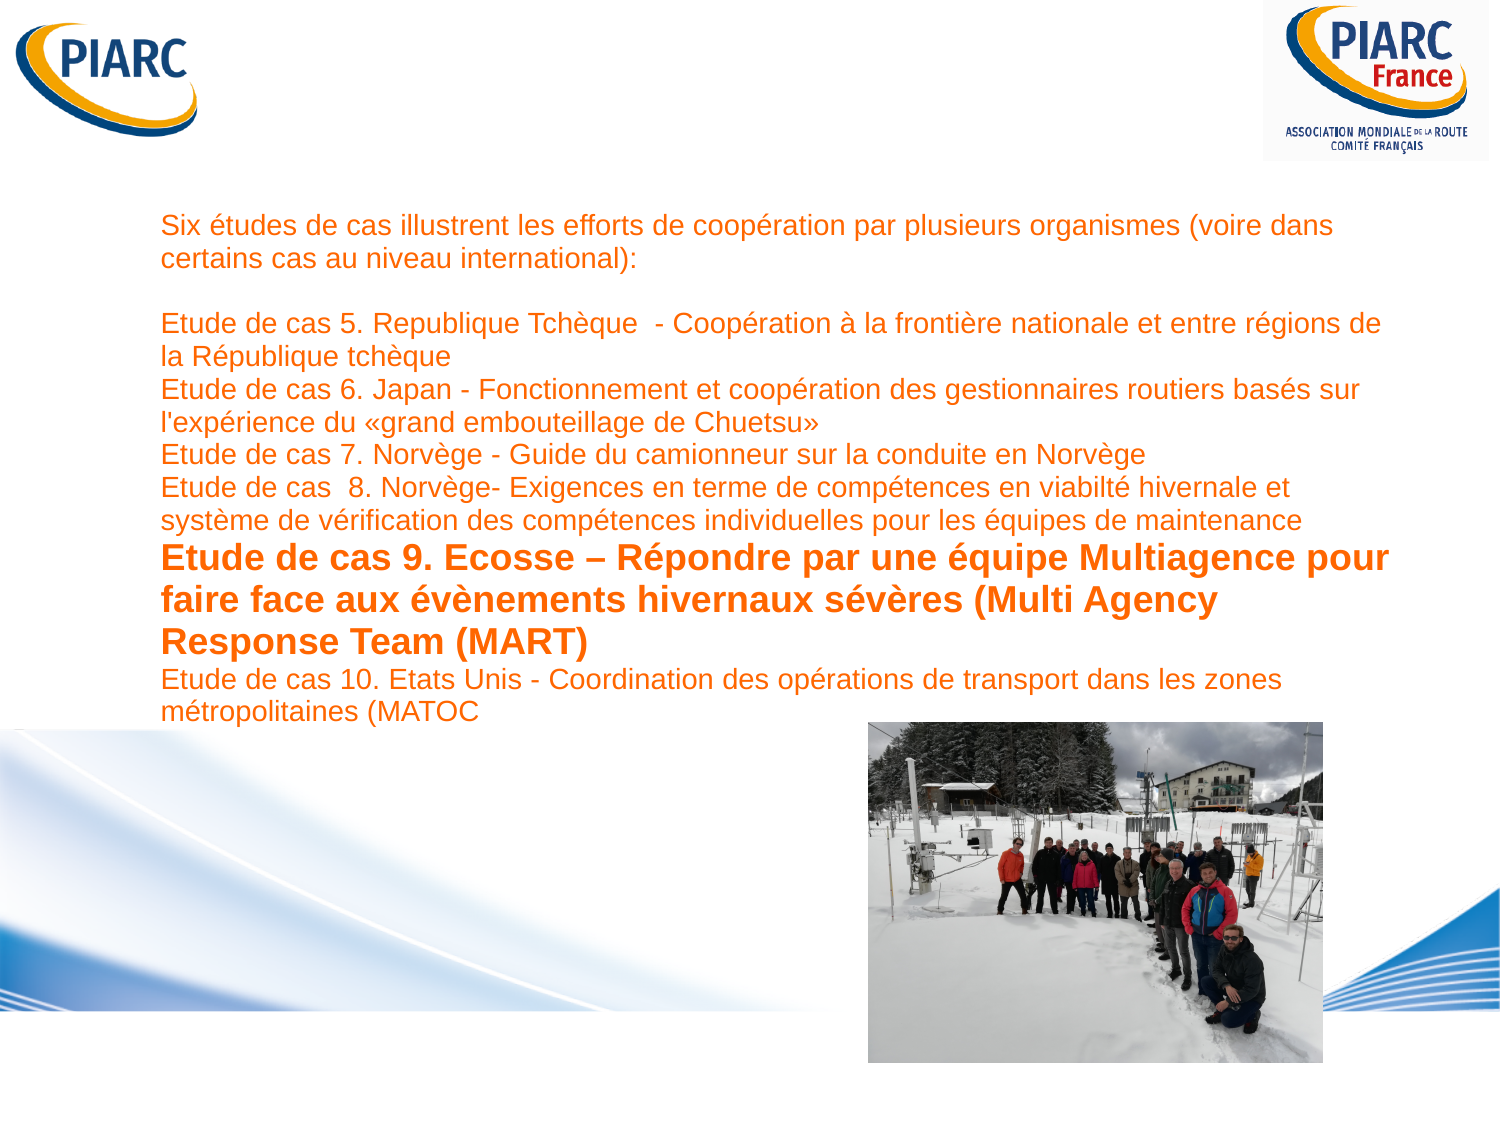

Six études de cas illustrent les efforts de coopération par plusieurs organismes (voire dans certains cas au niveau international):
Etude de cas 5. Republique Tchèque - Coopération à la frontière nationale et entre régions de la République tchèque
Etude de cas 6. Japan - Fonctionnement et coopération des gestionnaires routiers basés sur l'expérience du «grand embouteillage de Chuetsu»
Etude de cas 7. Norvège - Guide du camionneur sur la conduite en Norvège
Etude de cas 8. Norvège- Exigences en terme de compétences en viabilté hivernale et système de vérification des compétences individuelles pour les équipes de maintenance
Etude de cas 9. Ecosse – Répondre par une équipe Multiagence pour faire face aux évènements hivernaux sévères (Multi Agency Response Team (MART)
Etude de cas 10. Etats Unis - Coordination des opérations de transport dans les zones métropolitaines (MATOC
#